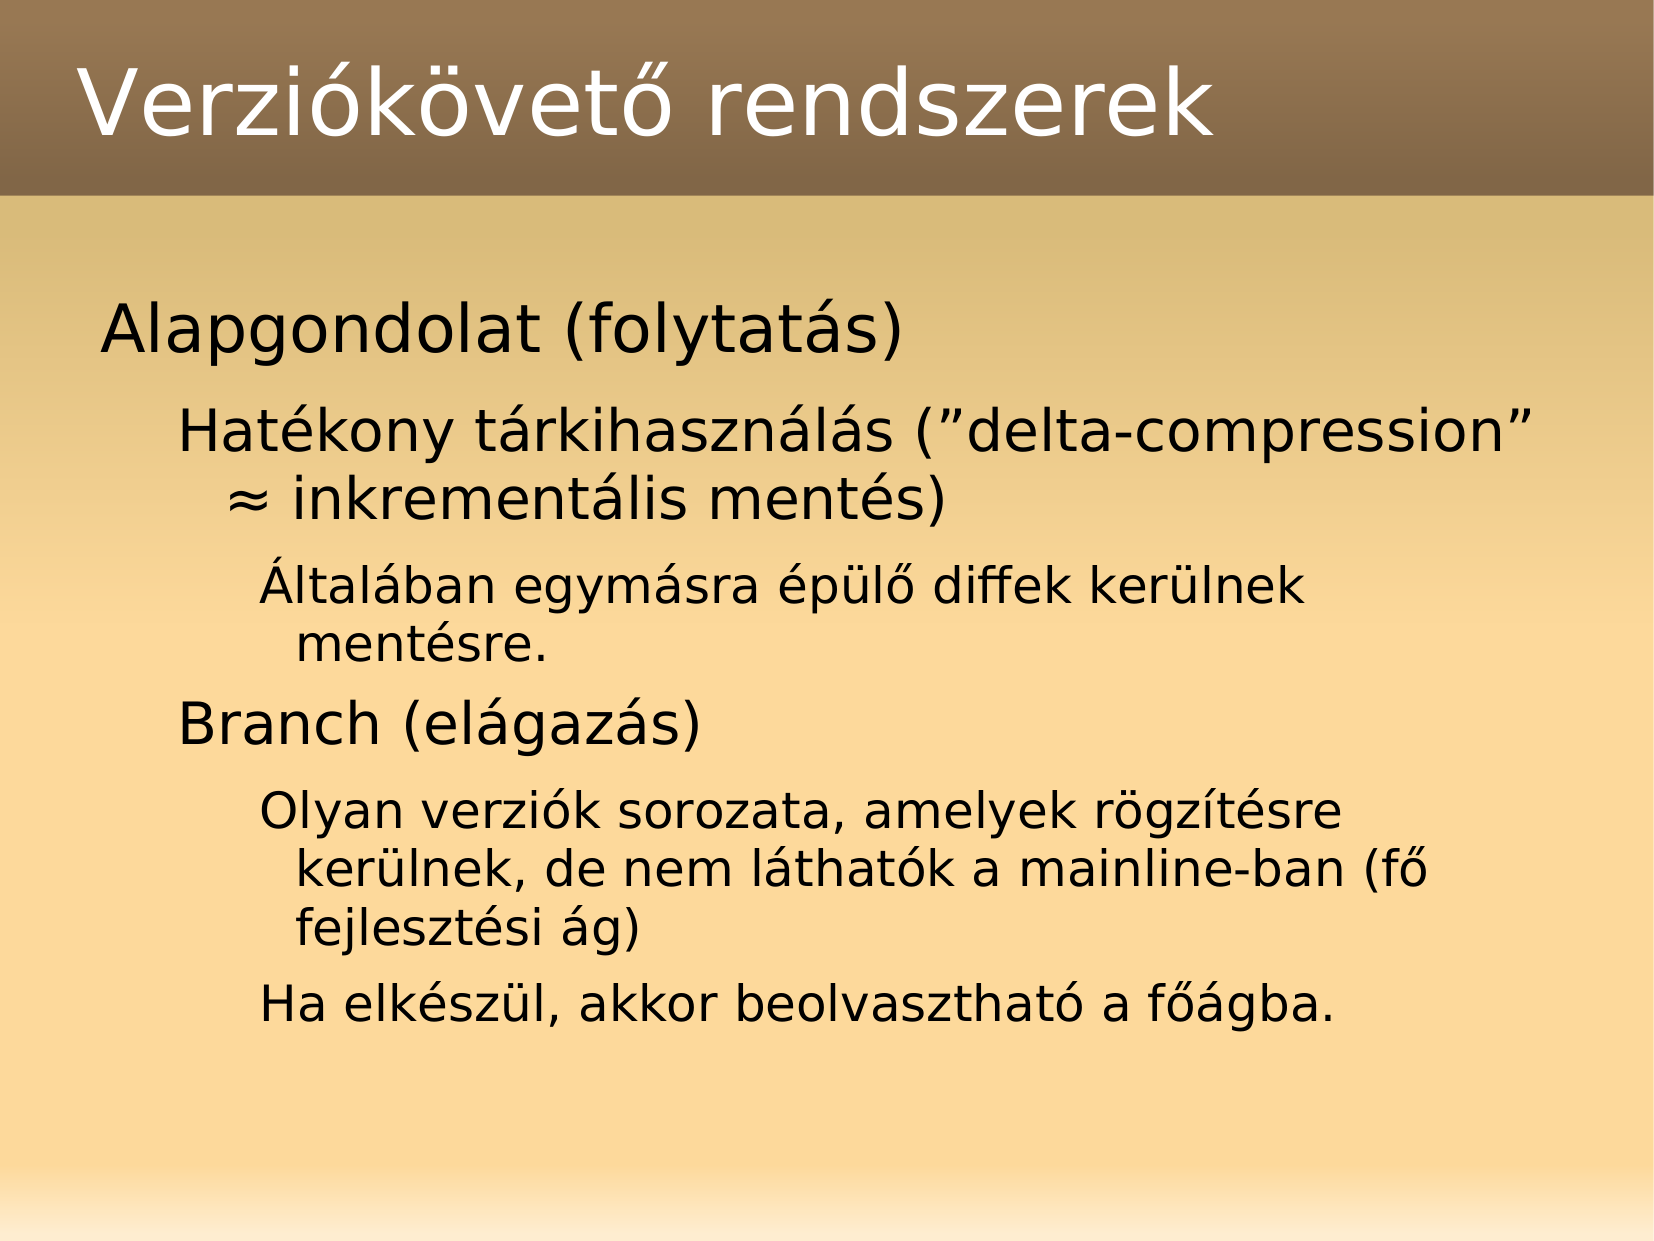

# Verziókövető rendszerek
Alapgondolat (folytatás)
Hatékony tárkihasználás (”delta-compression” ≈ inkrementális mentés)
Általában egymásra épülő diffek kerülnek mentésre.
Branch (elágazás)
Olyan verziók sorozata, amelyek rögzítésre kerülnek, de nem láthatók a mainline-ban (fő fejlesztési ág)
Ha elkészül, akkor beolvasztható a főágba.